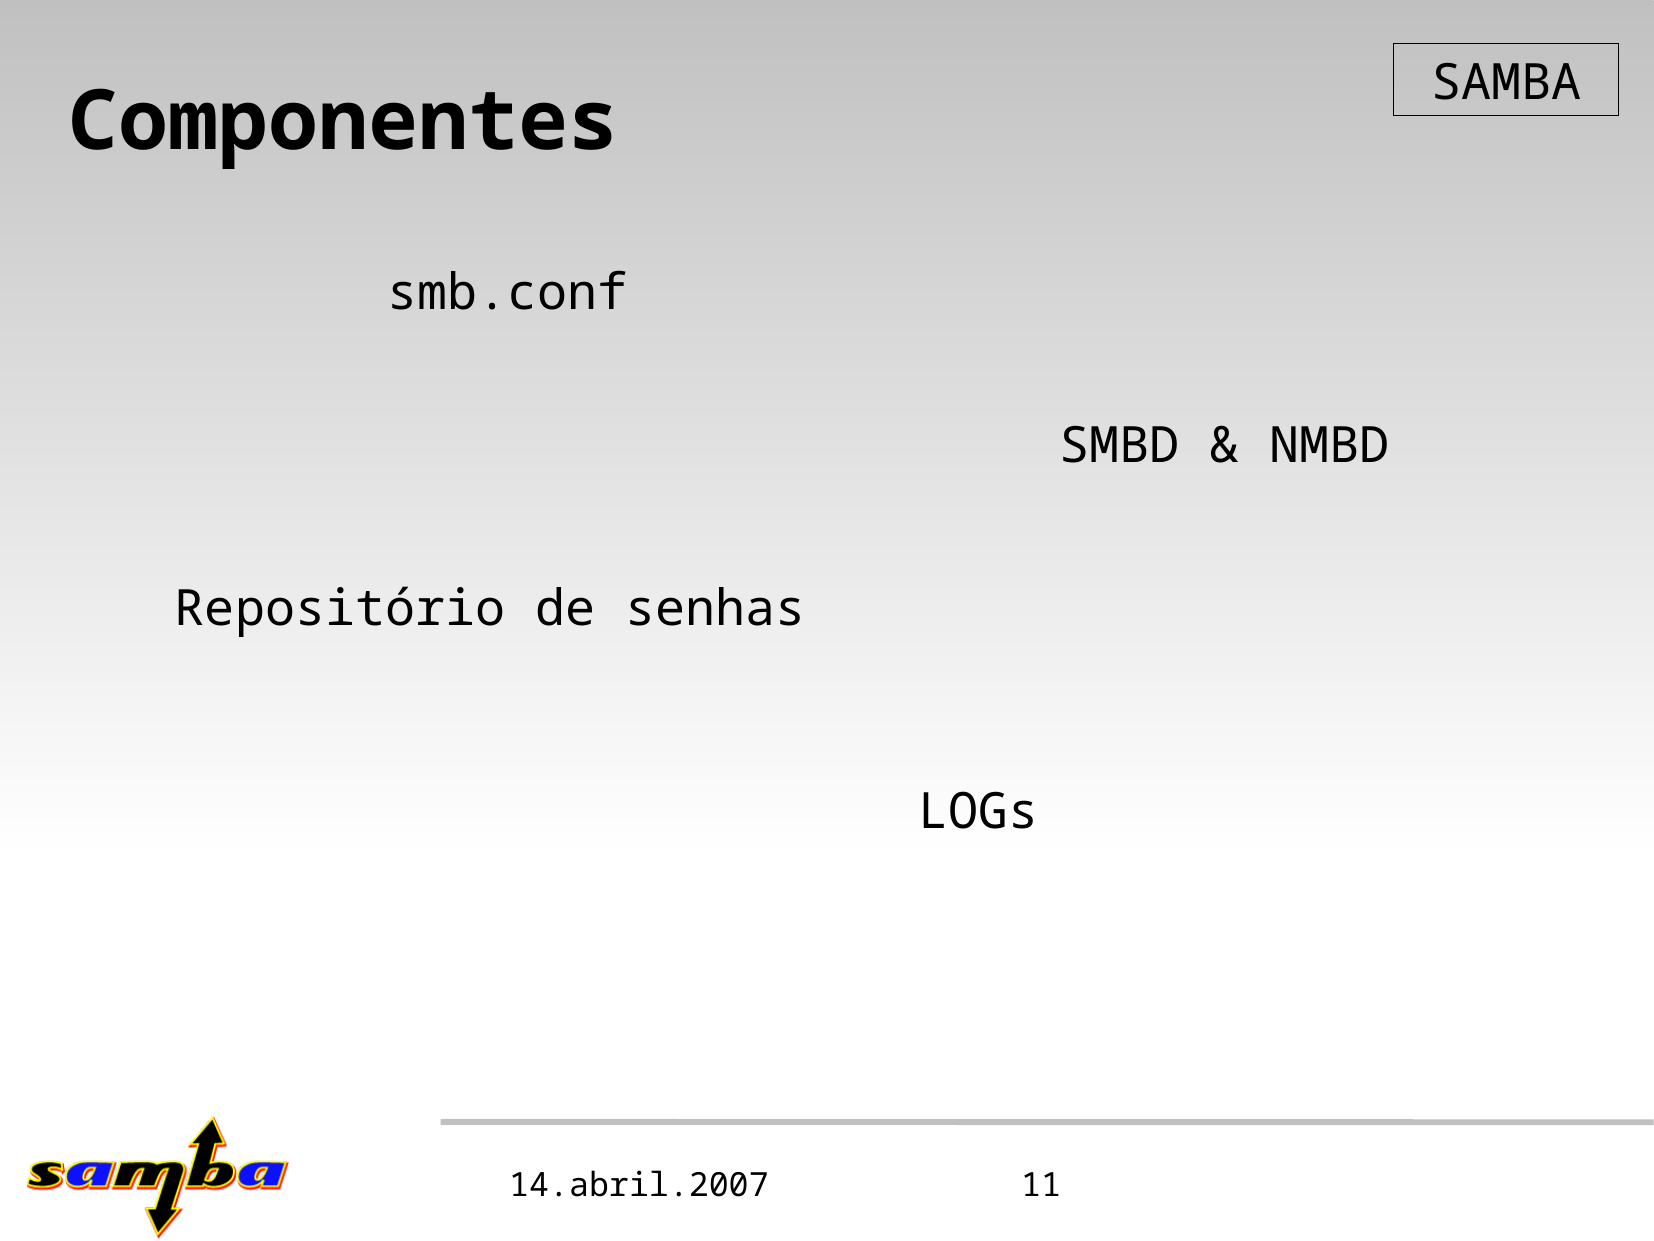

SAMBA
Componentes
smb.conf
SMBD & NMBD
Repositório de senhas
LOGs